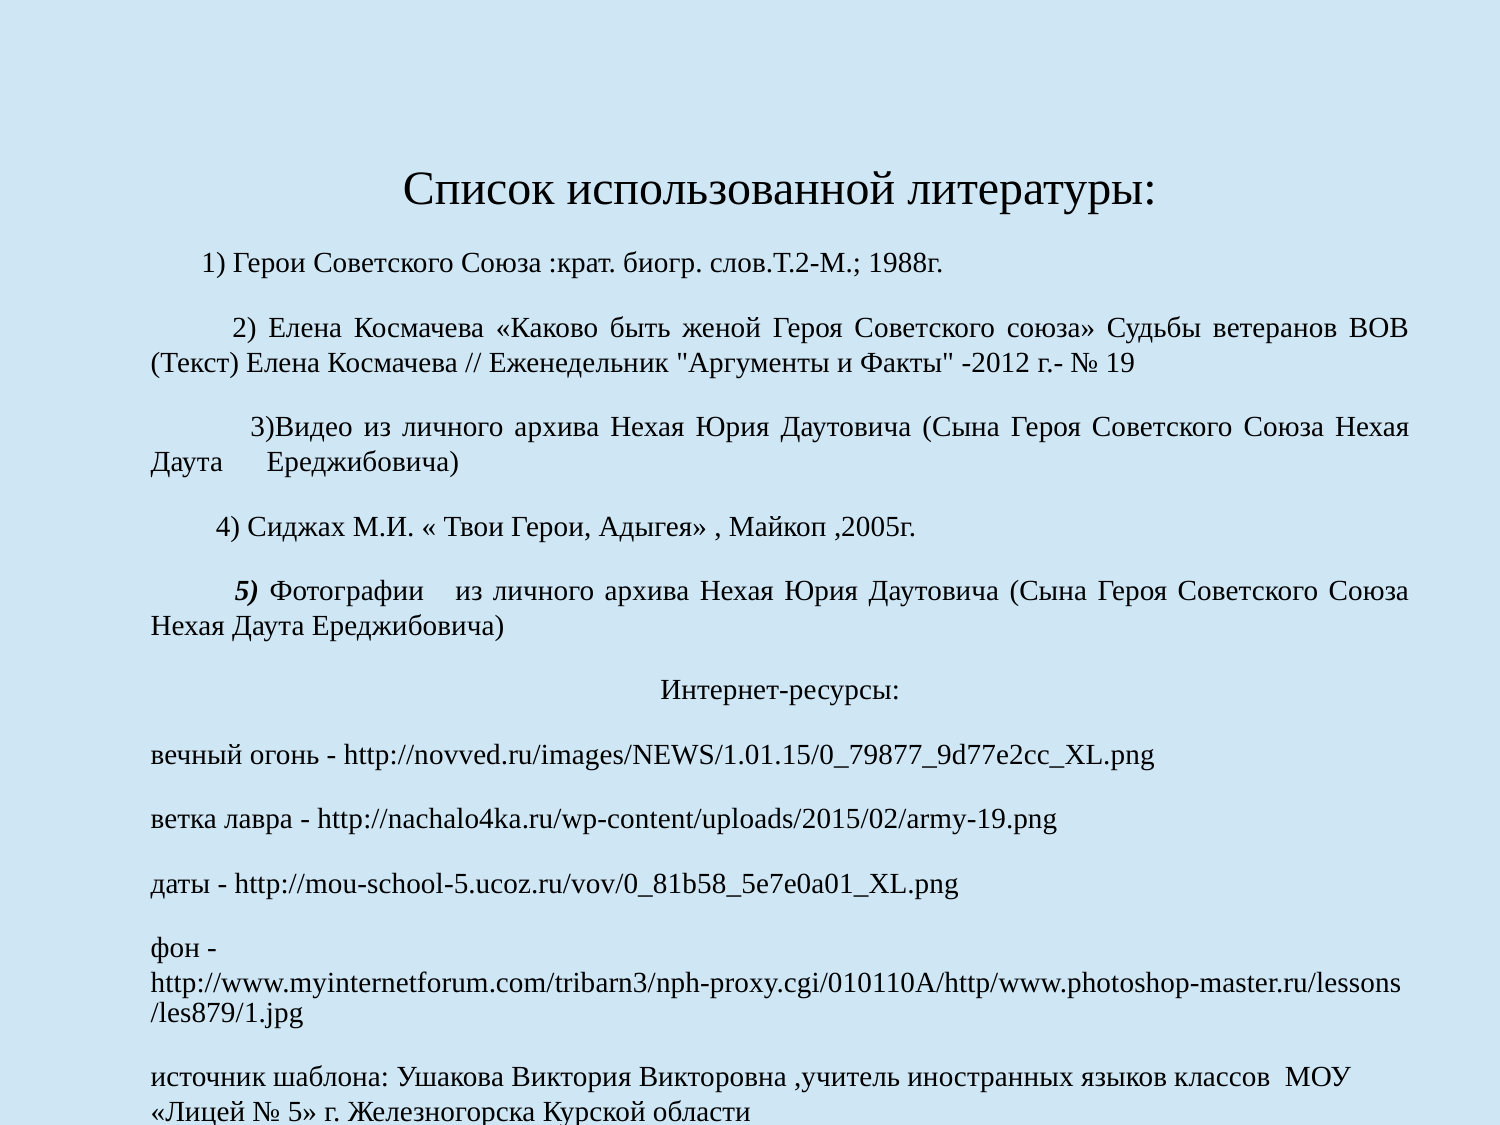

# Список использованной литературы:
 1) Герои Советского Союза :крат. биогр. слов.Т.2-М.; 1988г.
 2) Елена Космачева «Каково быть женой Героя Советского союза» Судьбы ветеранов ВОВ (Текст) Елена Космачева // Еженедельник "Аргументы и Факты" -2012 г.- № 19
 3)Видео из личного архива Нехая Юрия Даутовича (Сына Героя Советского Союза Нехая Даута Ереджибовича)
 4) Сиджах М.И. « Твои Герои, Адыгея» , Майкоп ,2005г.
	 5) Фотографии из личного архива Нехая Юрия Даутовича (Сына Героя Советского Союза Нехая Даута Ереджибовича)
Интернет-ресурсы:
вечный огонь - http://novved.ru/images/NEWS/1.01.15/0_79877_9d77e2cc_XL.png
ветка лавра - http://nachalo4ka.ru/wp-content/uploads/2015/02/army-19.png
даты - http://mou-school-5.ucoz.ru/vov/0_81b58_5e7e0a01_XL.png
фон - http://www.myinternetforum.com/tribarn3/nph-proxy.cgi/010110A/http/www.photoshop-master.ru/lessons/les879/1.jpg
источник шаблона: Ушакова Виктория Викторовна ,учитель иностранных языков классов МОУ «Лицей № 5» г. Железногорска Курской области